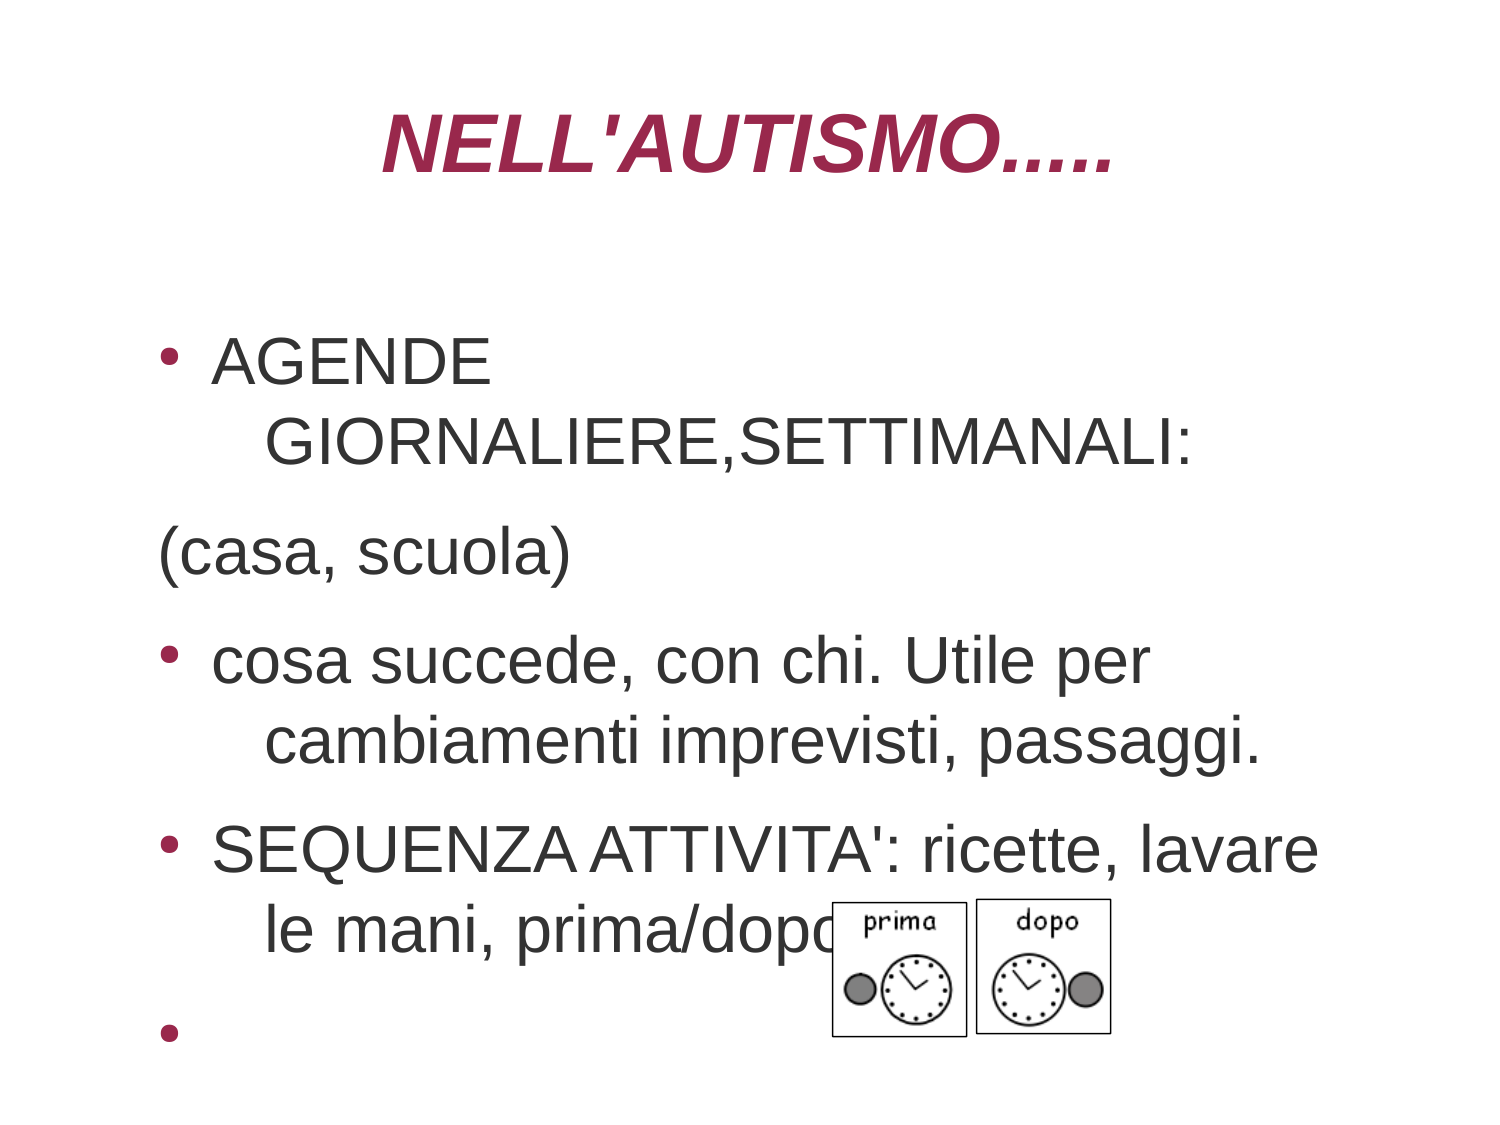

# NELL'AUTISMO.....
AGENDE GIORNALIERE,SETTIMANALI:
(casa, scuola)
cosa succede, con chi. Utile per cambiamenti imprevisti, passaggi.
SEQUENZA ATTIVITA': ricette, lavare le mani, prima/dopo.